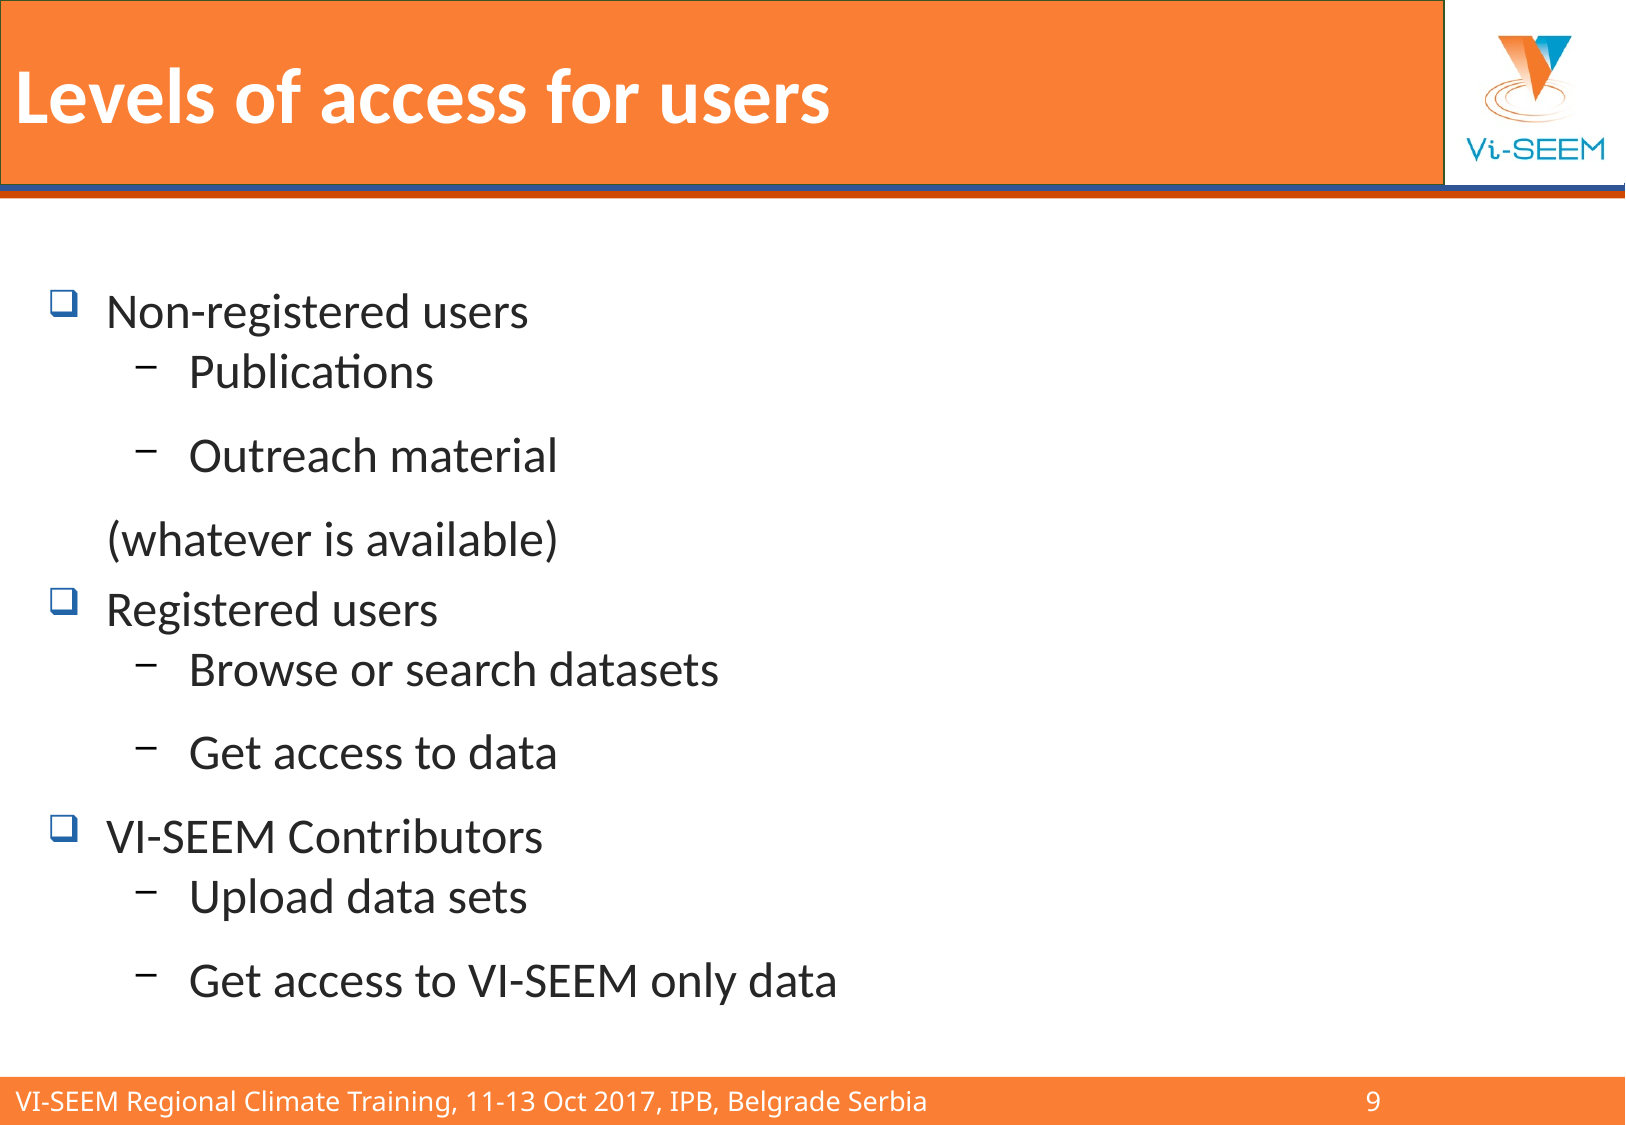

# Levels of access for users
Non-registered users
Publications
Outreach material
(whatever is available)
Registered users
Browse or search datasets
Get access to data
VI-SEEM Contributors
Upload data sets
Get access to VI-SEEM only data
VI-SEEM Regional Climate Training, 11-13 Oct 2017, IPB, Belgrade Serbia